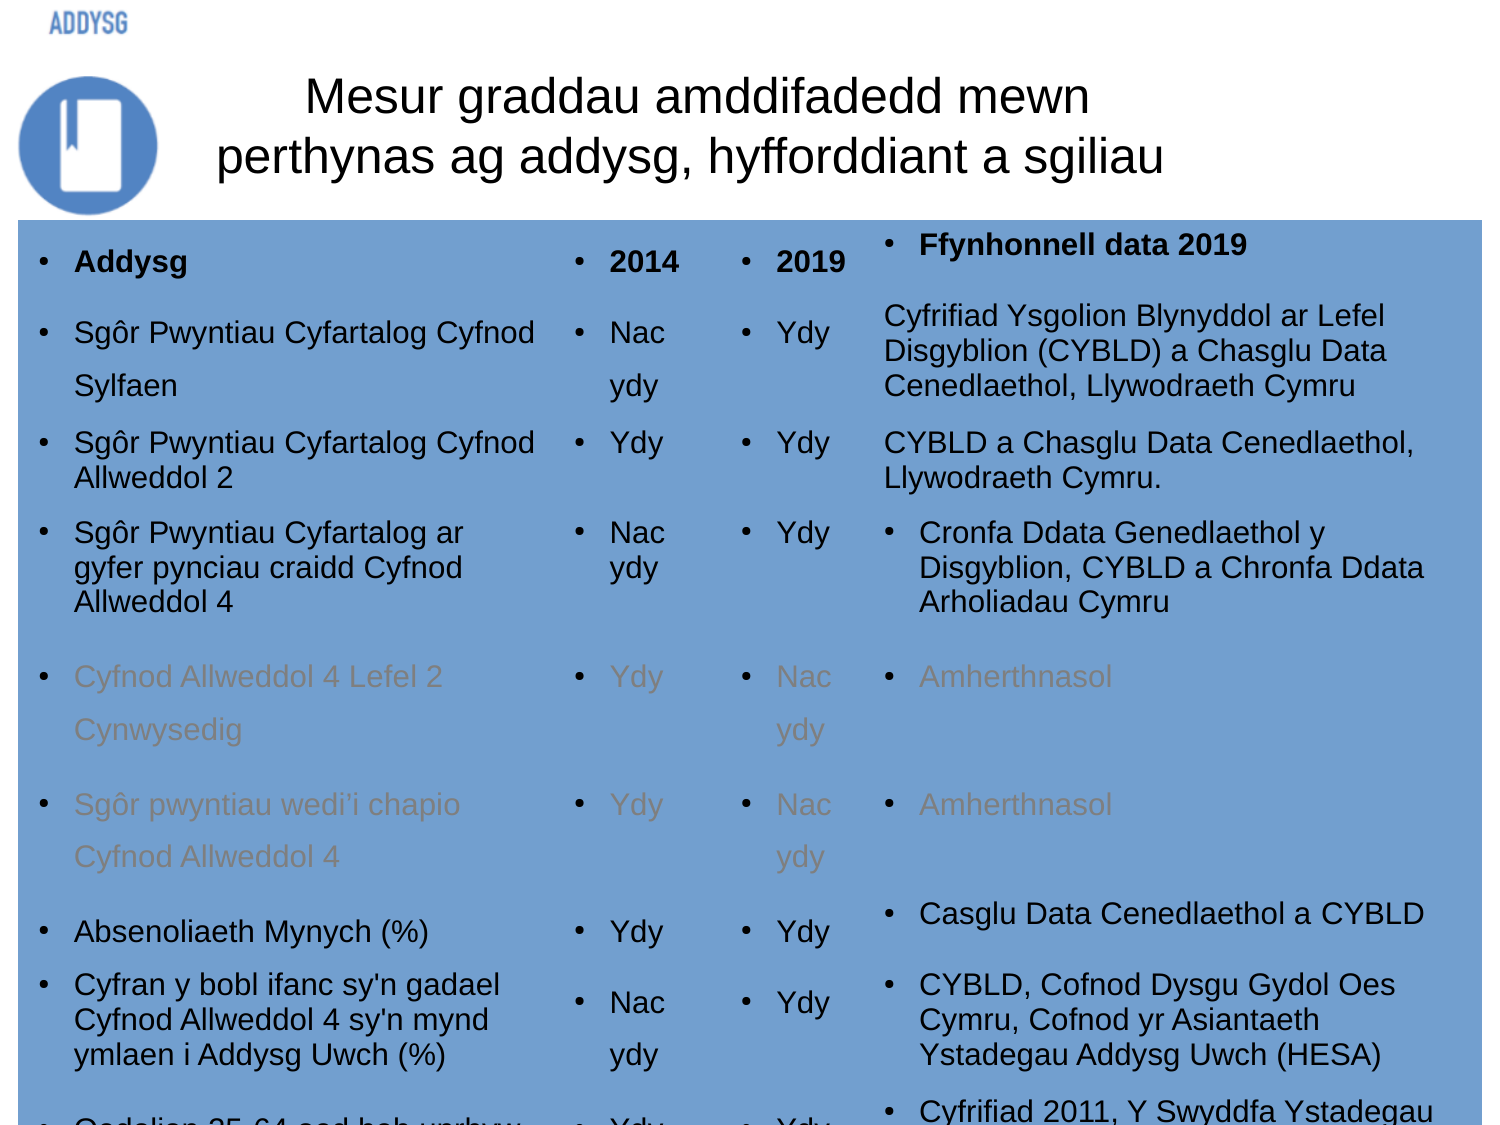

Mesur graddau amddifadedd mewn perthynas ag addysg, hyfforddiant a sgiliau
| Addysg | 2014 | 2019 | Ffynhonnell data 2019 |
| --- | --- | --- | --- |
| Sgôr Pwyntiau Cyfartalog Cyfnod Sylfaen | Nac ydy | Ydy | Cyfrifiad Ysgolion Blynyddol ar Lefel Disgyblion (CYBLD) a Chasglu Data Cenedlaethol, Llywodraeth Cymru |
| Sgôr Pwyntiau Cyfartalog Cyfnod Allweddol 2 | Ydy | Ydy | CYBLD a Chasglu Data Cenedlaethol, Llywodraeth Cymru. |
| Sgôr Pwyntiau Cyfartalog ar gyfer pynciau craidd Cyfnod Allweddol 4 | Nac ydy | Ydy | Cronfa Ddata Genedlaethol y Disgyblion, CYBLD a Chronfa Ddata Arholiadau Cymru |
| Cyfnod Allweddol 4 Lefel 2 Cynwysedig | Ydy | Nac ydy | Amherthnasol |
| Sgôr pwyntiau wedi’i chapio Cyfnod Allweddol 4 | Ydy | Nac ydy | Amherthnasol |
| Absenoliaeth Mynych (%) | Ydy | Ydy | Casglu Data Cenedlaethol a CYBLD |
| Cyfran y bobl ifanc sy'n gadael Cyfnod Allweddol 4 sy'n mynd ymlaen i Addysg Uwch (%) | Nac ydy | Ydy | CYBLD, Cofnod Dysgu Gydol Oes Cymru, Cofnod yr Asiantaeth Ystadegau Addysg Uwch (HESA) |
| Oedolion 25-64 oed heb unrhyw gymwysterau (%) | Ydy | Ydy | Cyfrifiad 2011, Y Swyddfa Ystadegau Gwladol |